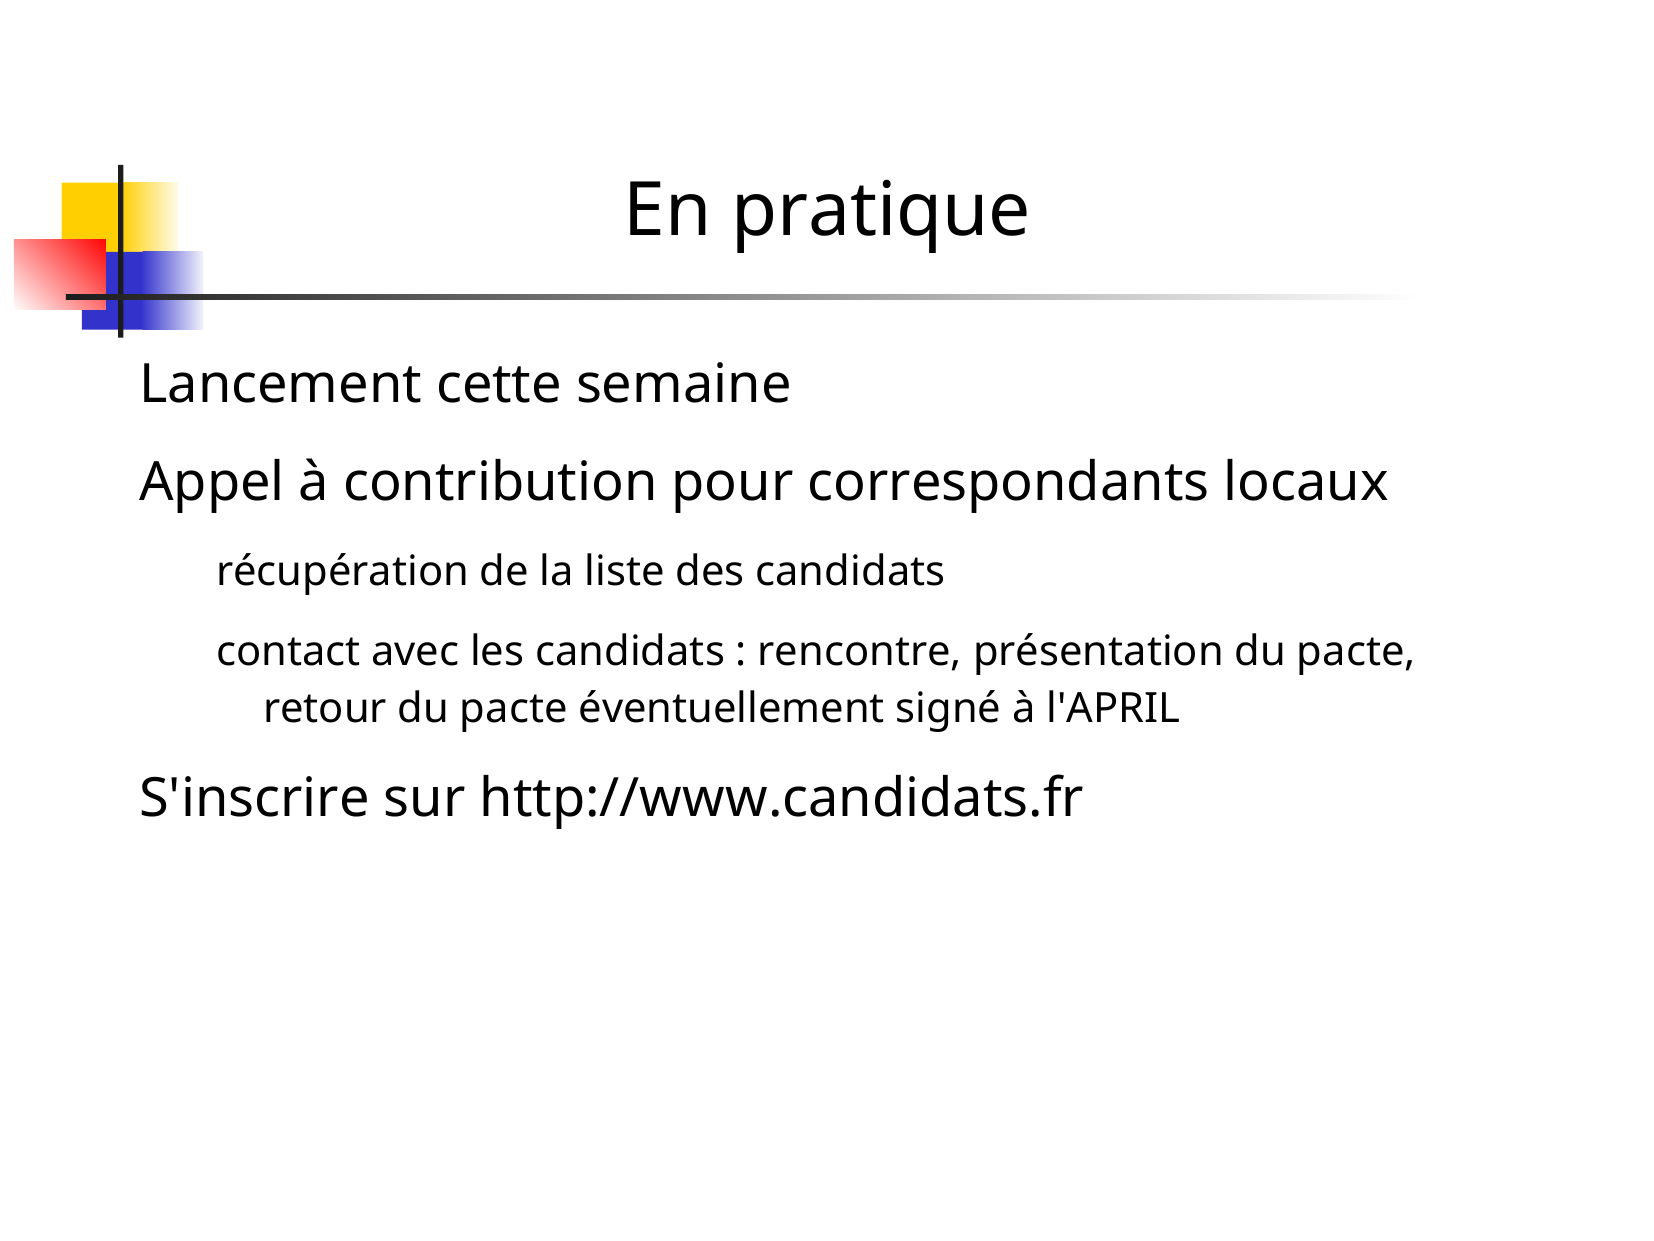

# En pratique
Lancement cette semaine
Appel à contribution pour correspondants locaux
récupération de la liste des candidats
contact avec les candidats : rencontre, présentation du pacte, retour du pacte éventuellement signé à l'APRIL
S'inscrire sur http://www.candidats.fr